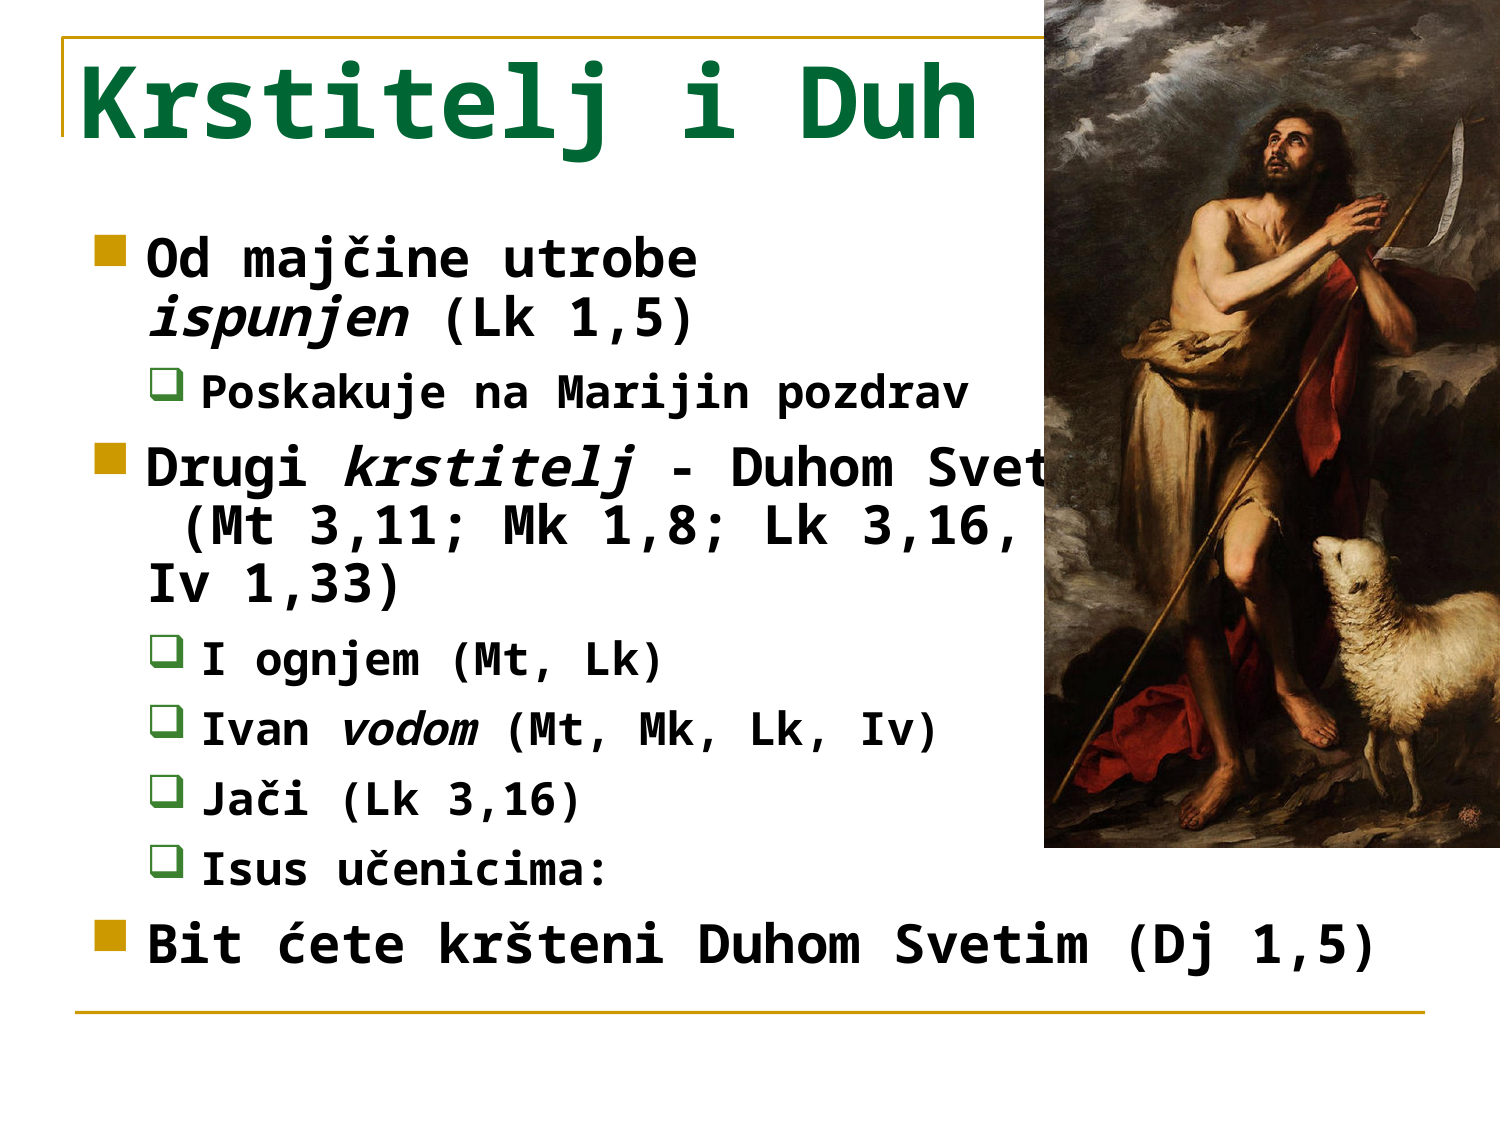

# Krstitelj i Duh
Od majčine utrobe
ispunjen (Lk 1,5)
Poskakuje na Marijin pozdrav
Drugi krstitelj - Duhom Svetim
 (Mt 3,11; Mk 1,8; Lk 3,16,
Iv 1,33)
I ognjem (Mt, Lk)
Ivan vodom (Mt, Mk, Lk, Iv)
Jači (Lk 3,16)
Isus učenicima:
Bit ćete kršteni Duhom Svetim (Dj 1,5)